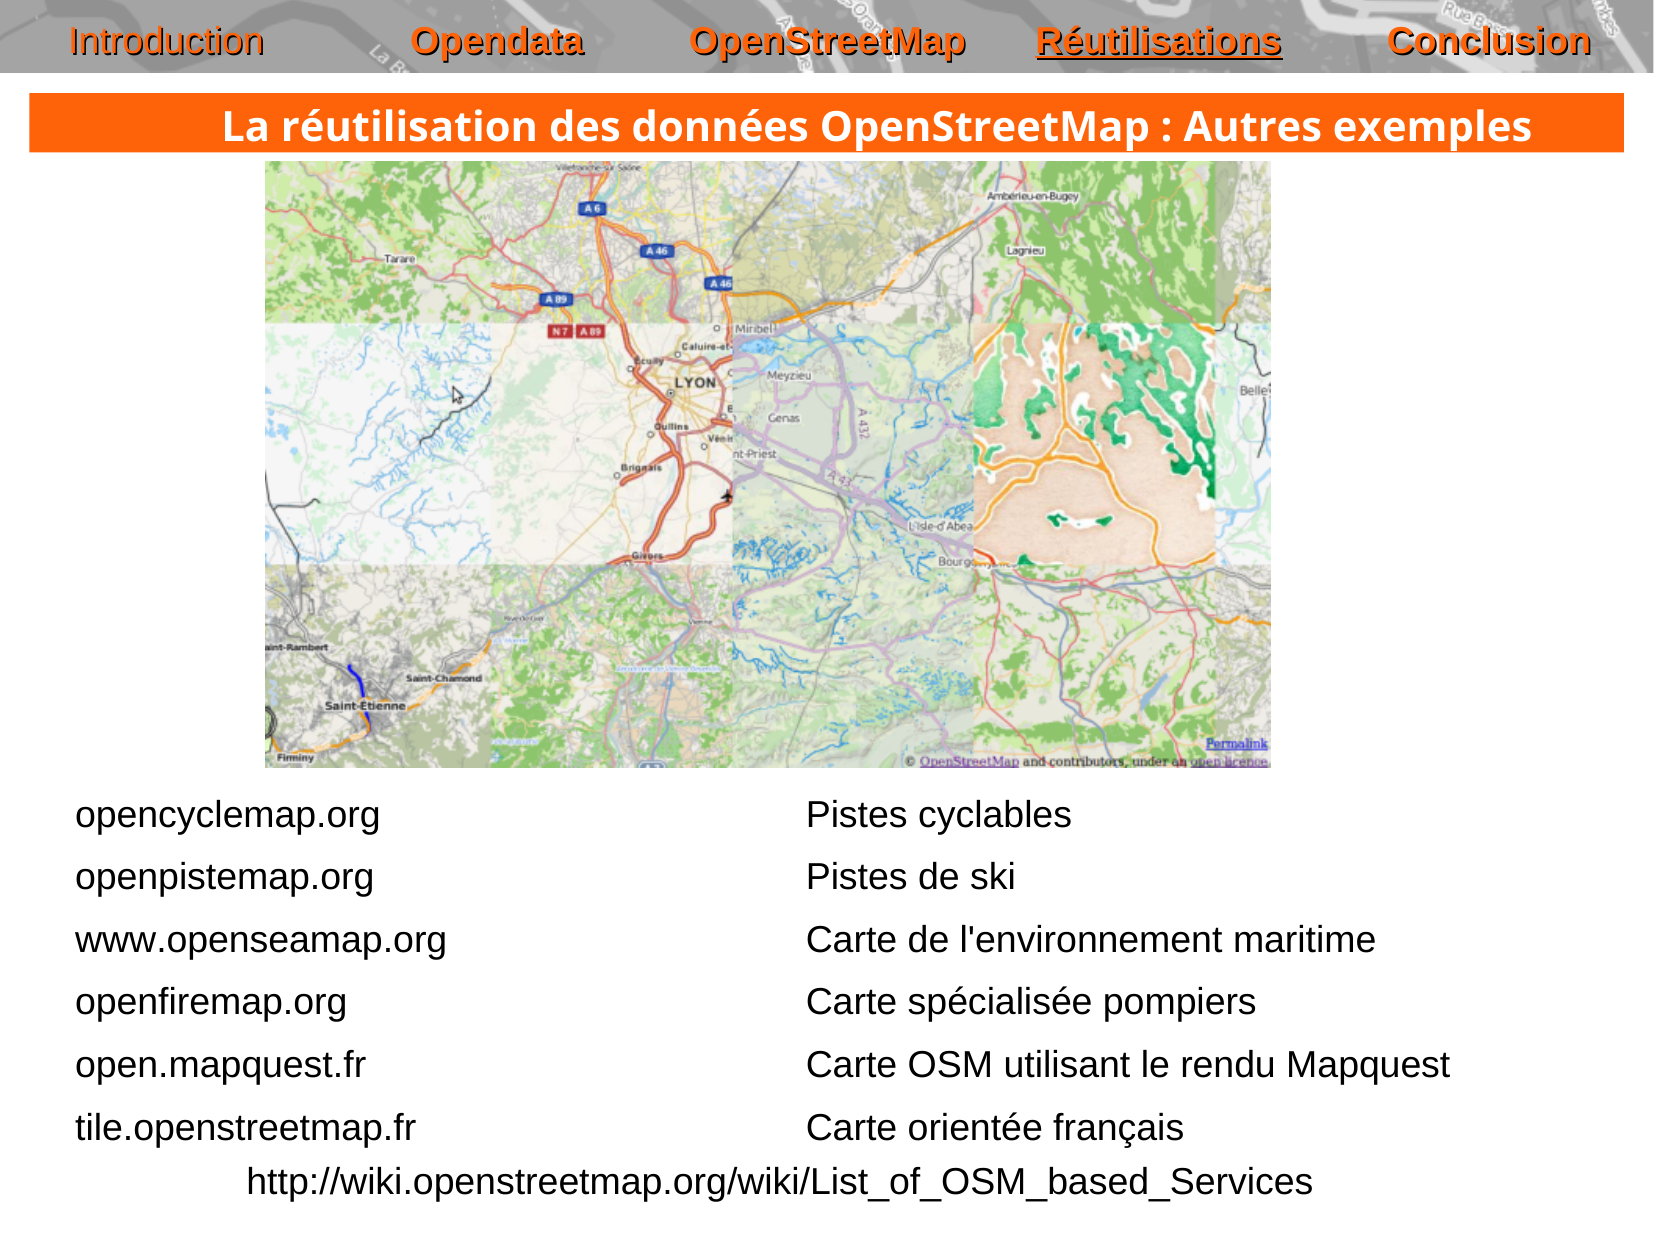

| Introduction | Opendata | OpenStreetMap | Réutilisations | Conclusion |
| --- | --- | --- | --- | --- |
La réutilisation des données OpenStreetMap : Autres exemples
| opencyclemap.org | Pistes cyclables |
| --- | --- |
| openpistemap.org | Pistes de ski |
| www.openseamap.org | Carte de l'environnement maritime |
| openfiremap.org | Carte spécialisée pompiers |
| open.mapquest.fr | Carte OSM utilisant le rendu Mapquest |
| tile.openstreetmap.fr | Carte orientée français |
http://wiki.openstreetmap.org/wiki/List_of_OSM_based_Services